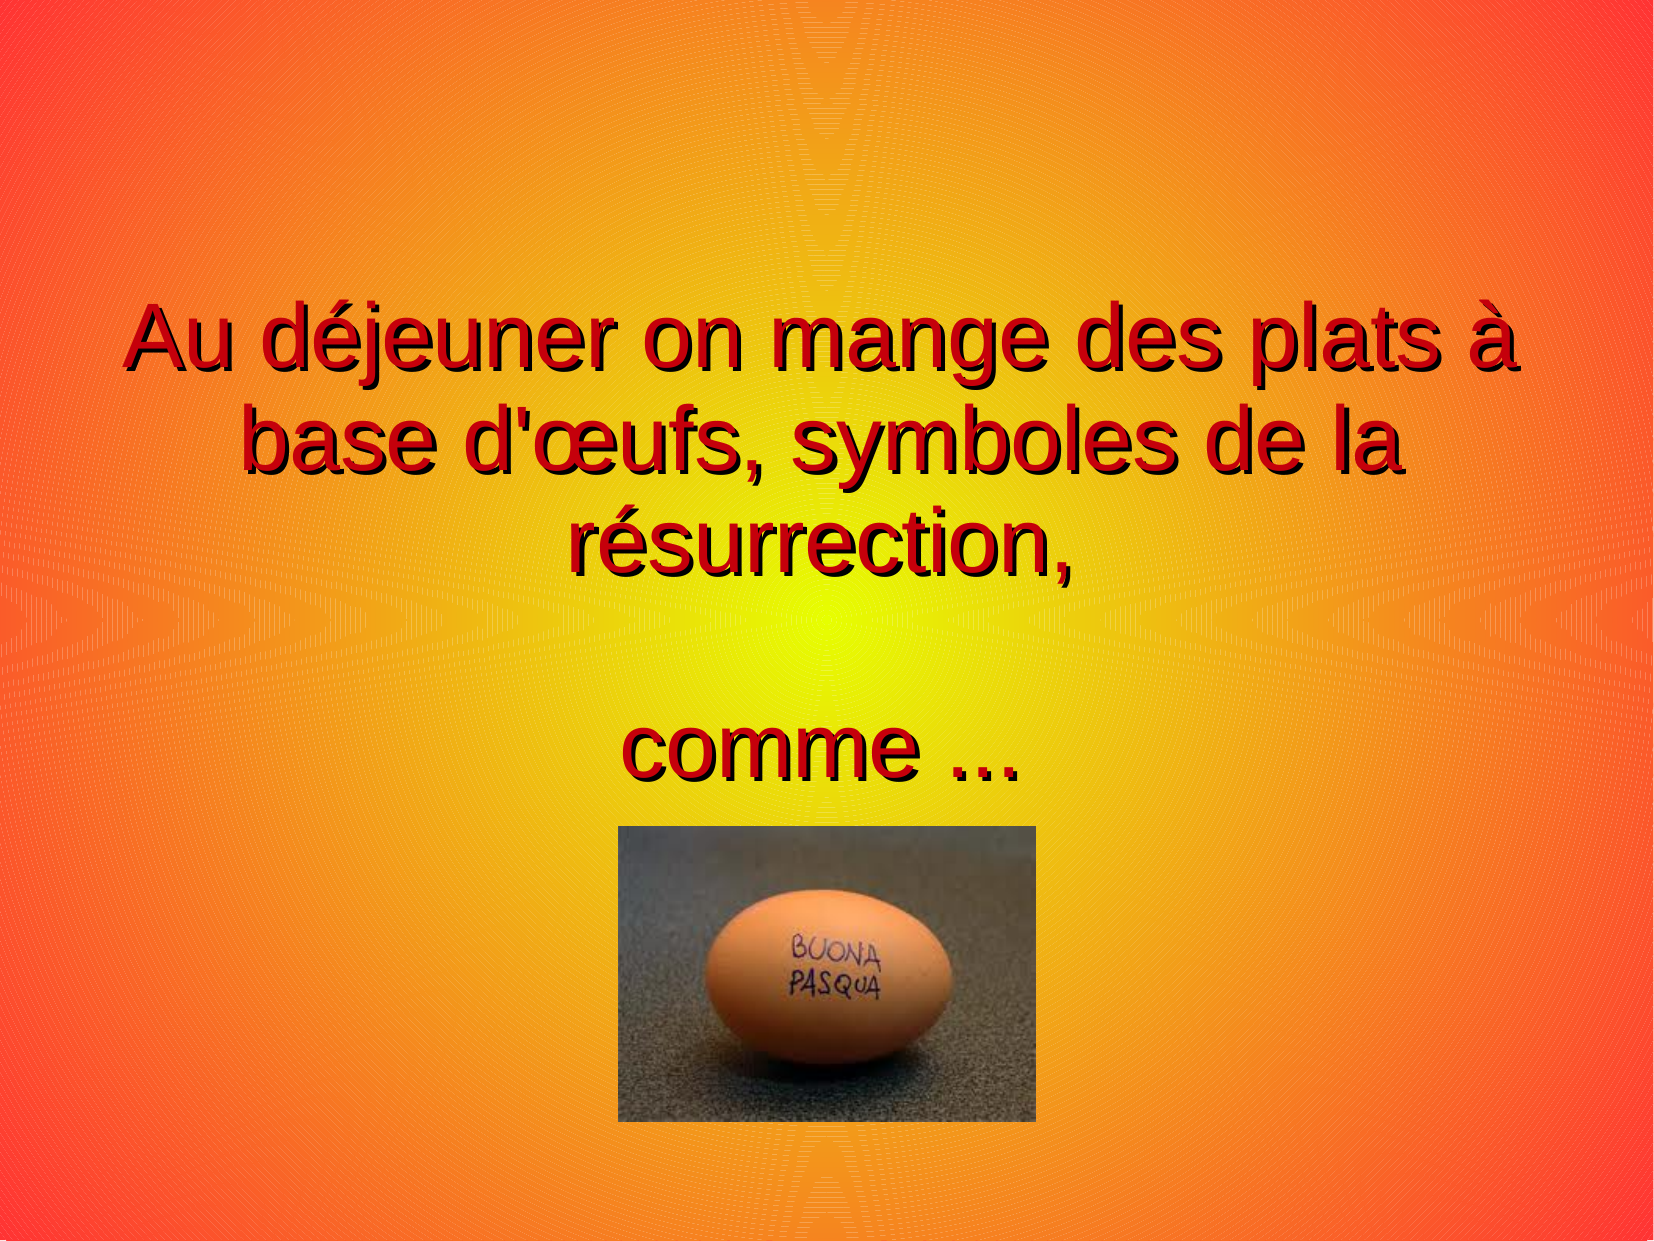

# Au déjeuner on mange des plats à base d'œufs, symboles de la résurrection,
comme ...